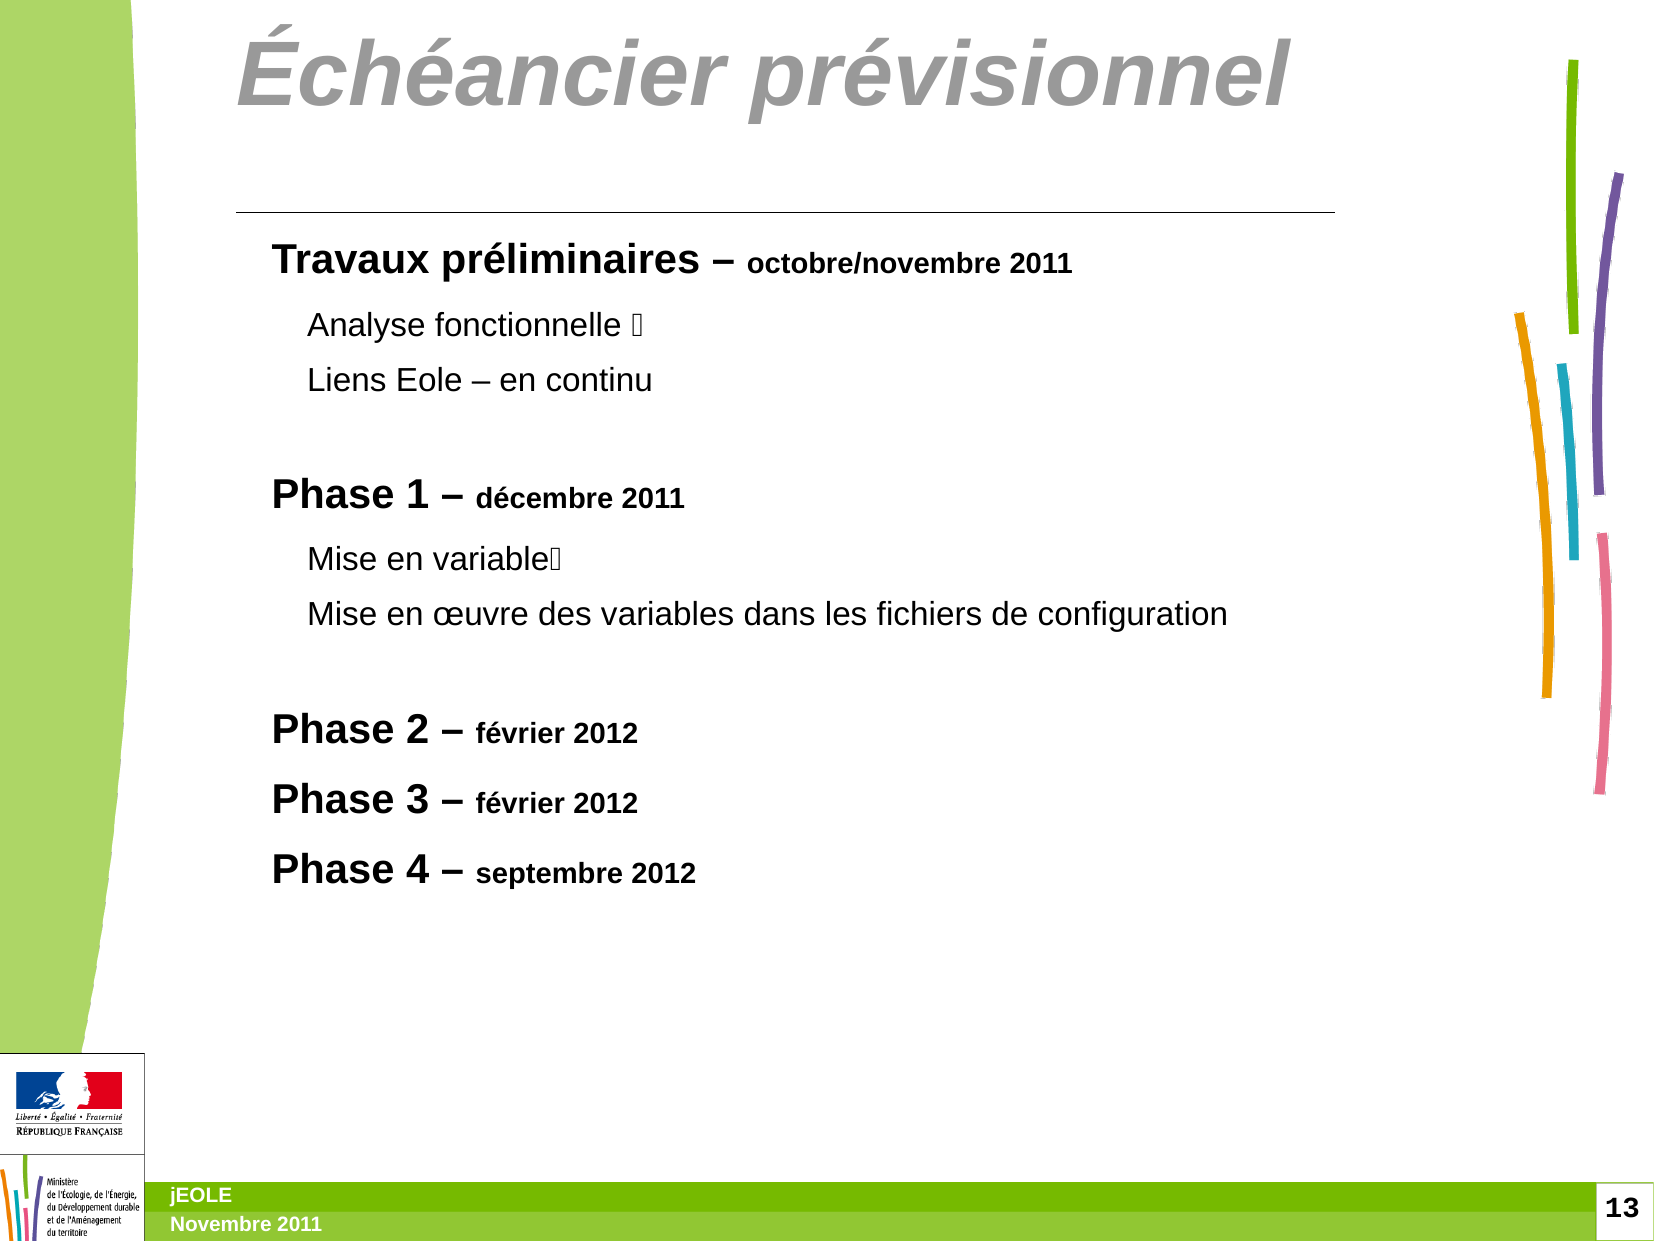

# Échéancier prévisionnel
Travaux préliminaires – octobre/novembre 2011
Analyse fonctionnelle 
Liens Eole – en continu
Phase 1 – décembre 2011
Mise en variable
Mise en œuvre des variables dans les fichiers de configuration
Phase 2 – février 2012
Phase 3 – février 2012
Phase 4 – septembre 2012
13
Journées EOLE octobre 2010